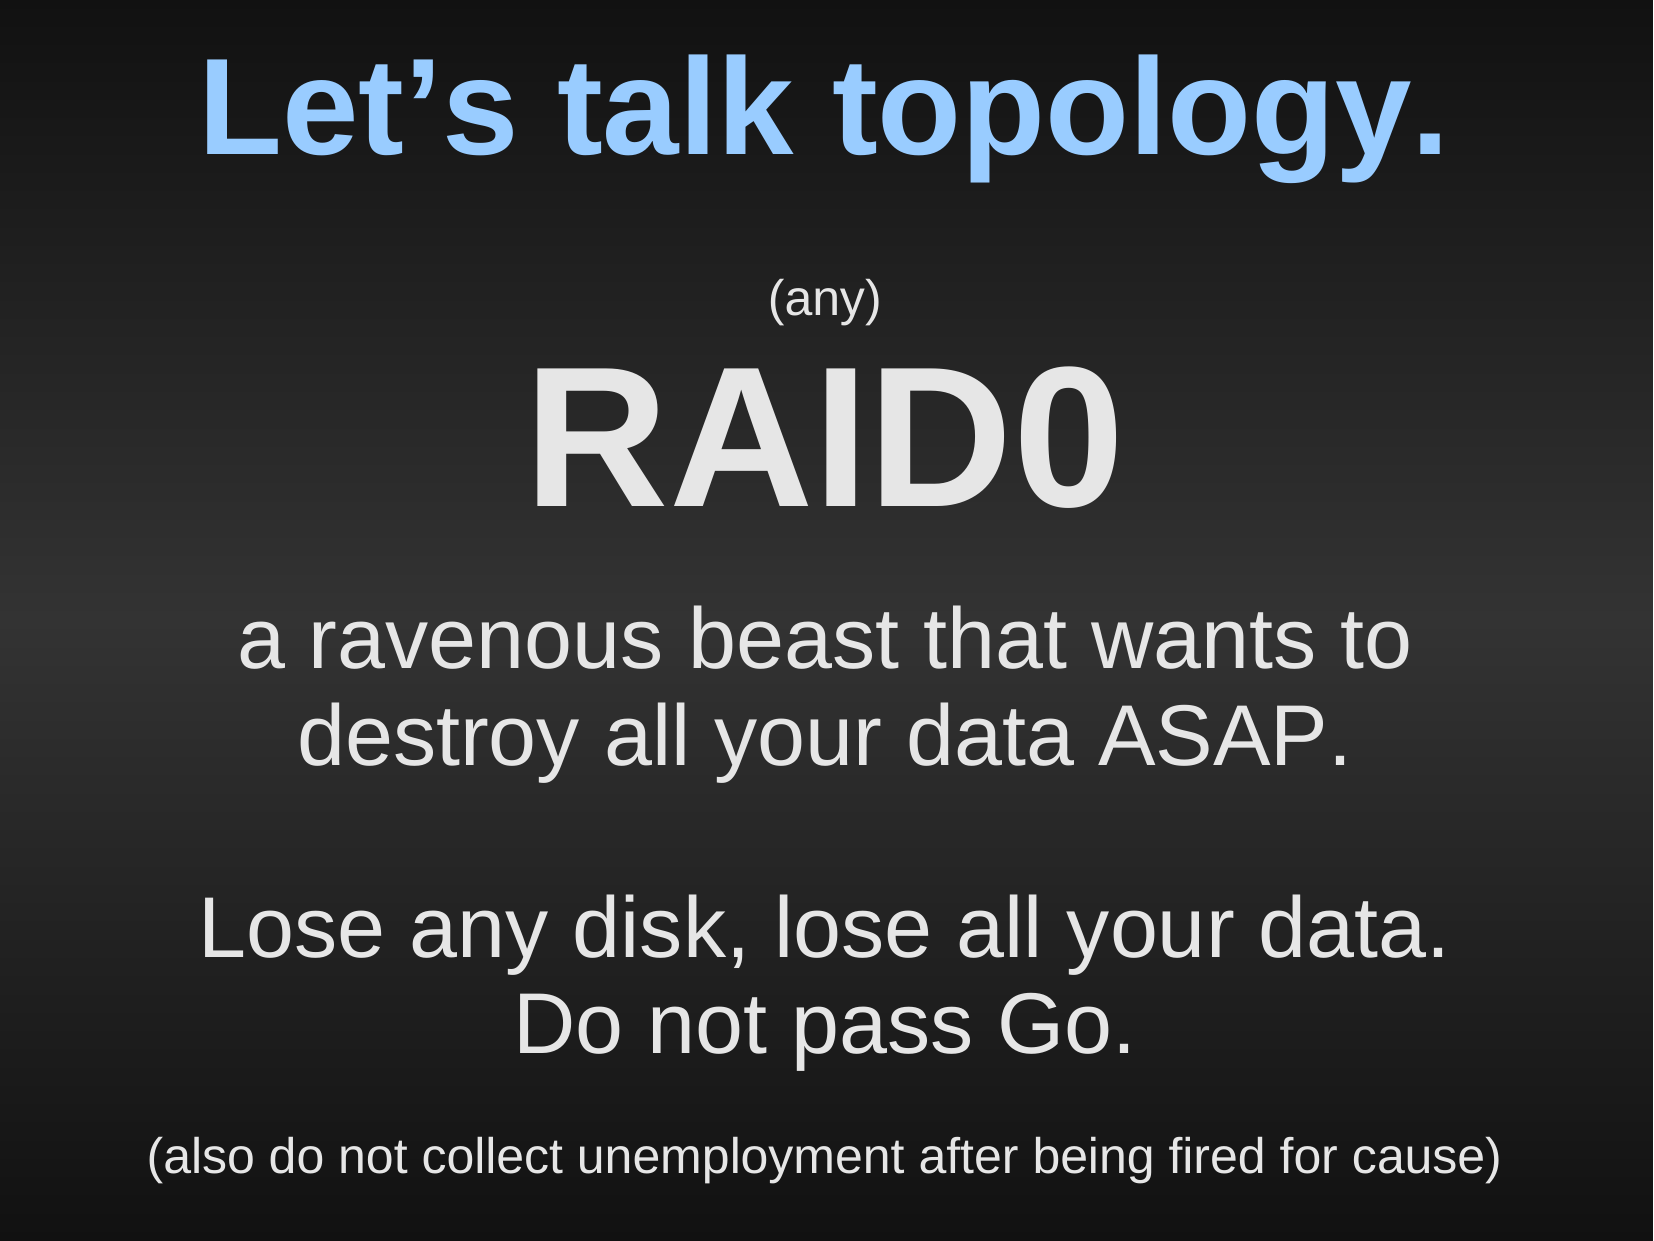

# Let’s talk topology.
(any)
RAID0
a ravenous beast that wants to
destroy all your data ASAP.
Lose any disk, lose all your data.
Do not pass Go.
(also do not collect unemployment after being fired for cause)